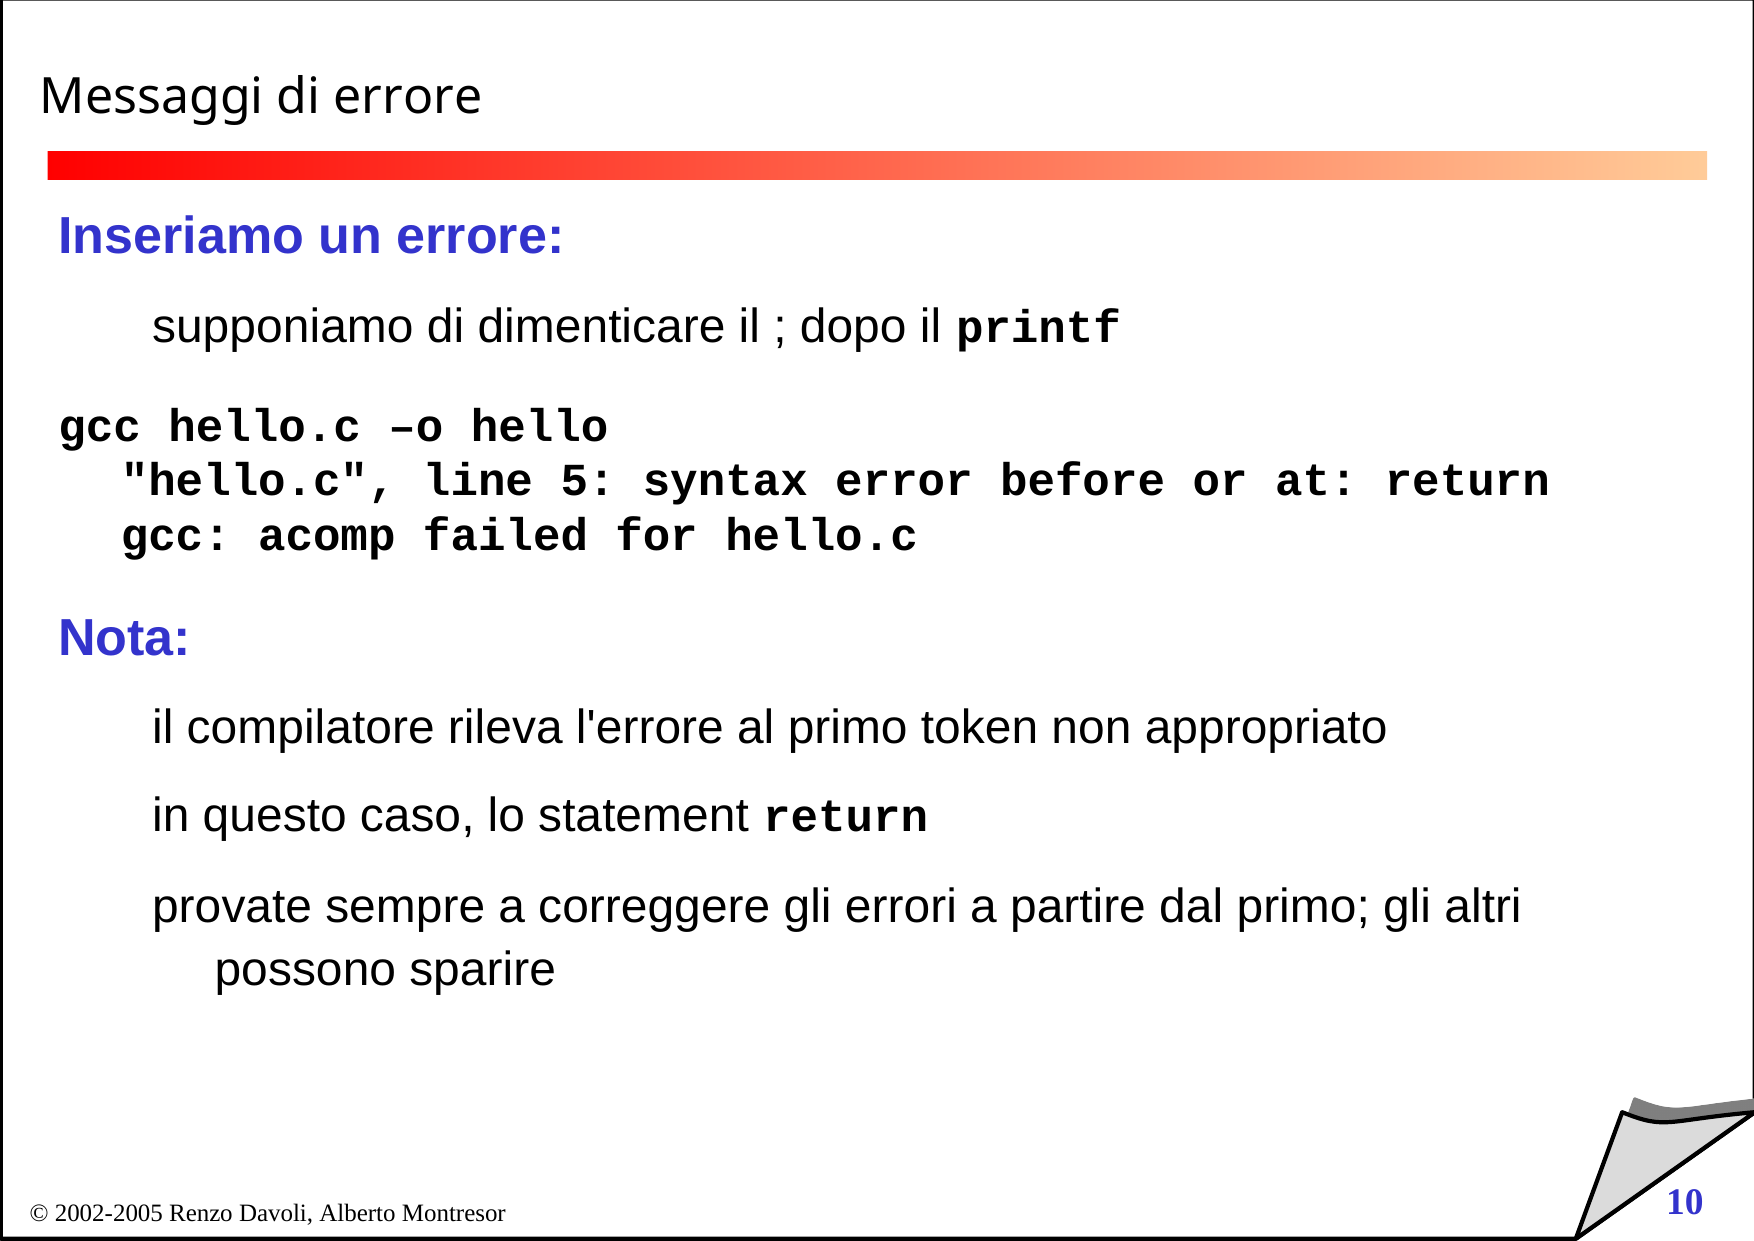

# Messaggi di errore
Inseriamo un errore:
supponiamo di dimenticare il ; dopo il printf
gcc hello.c –o hello
"hello.c", line 5: syntax error before or at: return
gcc: acomp failed for hello.c
Nota:
il compilatore rileva l'errore al primo token non appropriato
in questo caso, lo statement return
provate sempre a correggere gli errori a partire dal primo; gli altri possono sparire